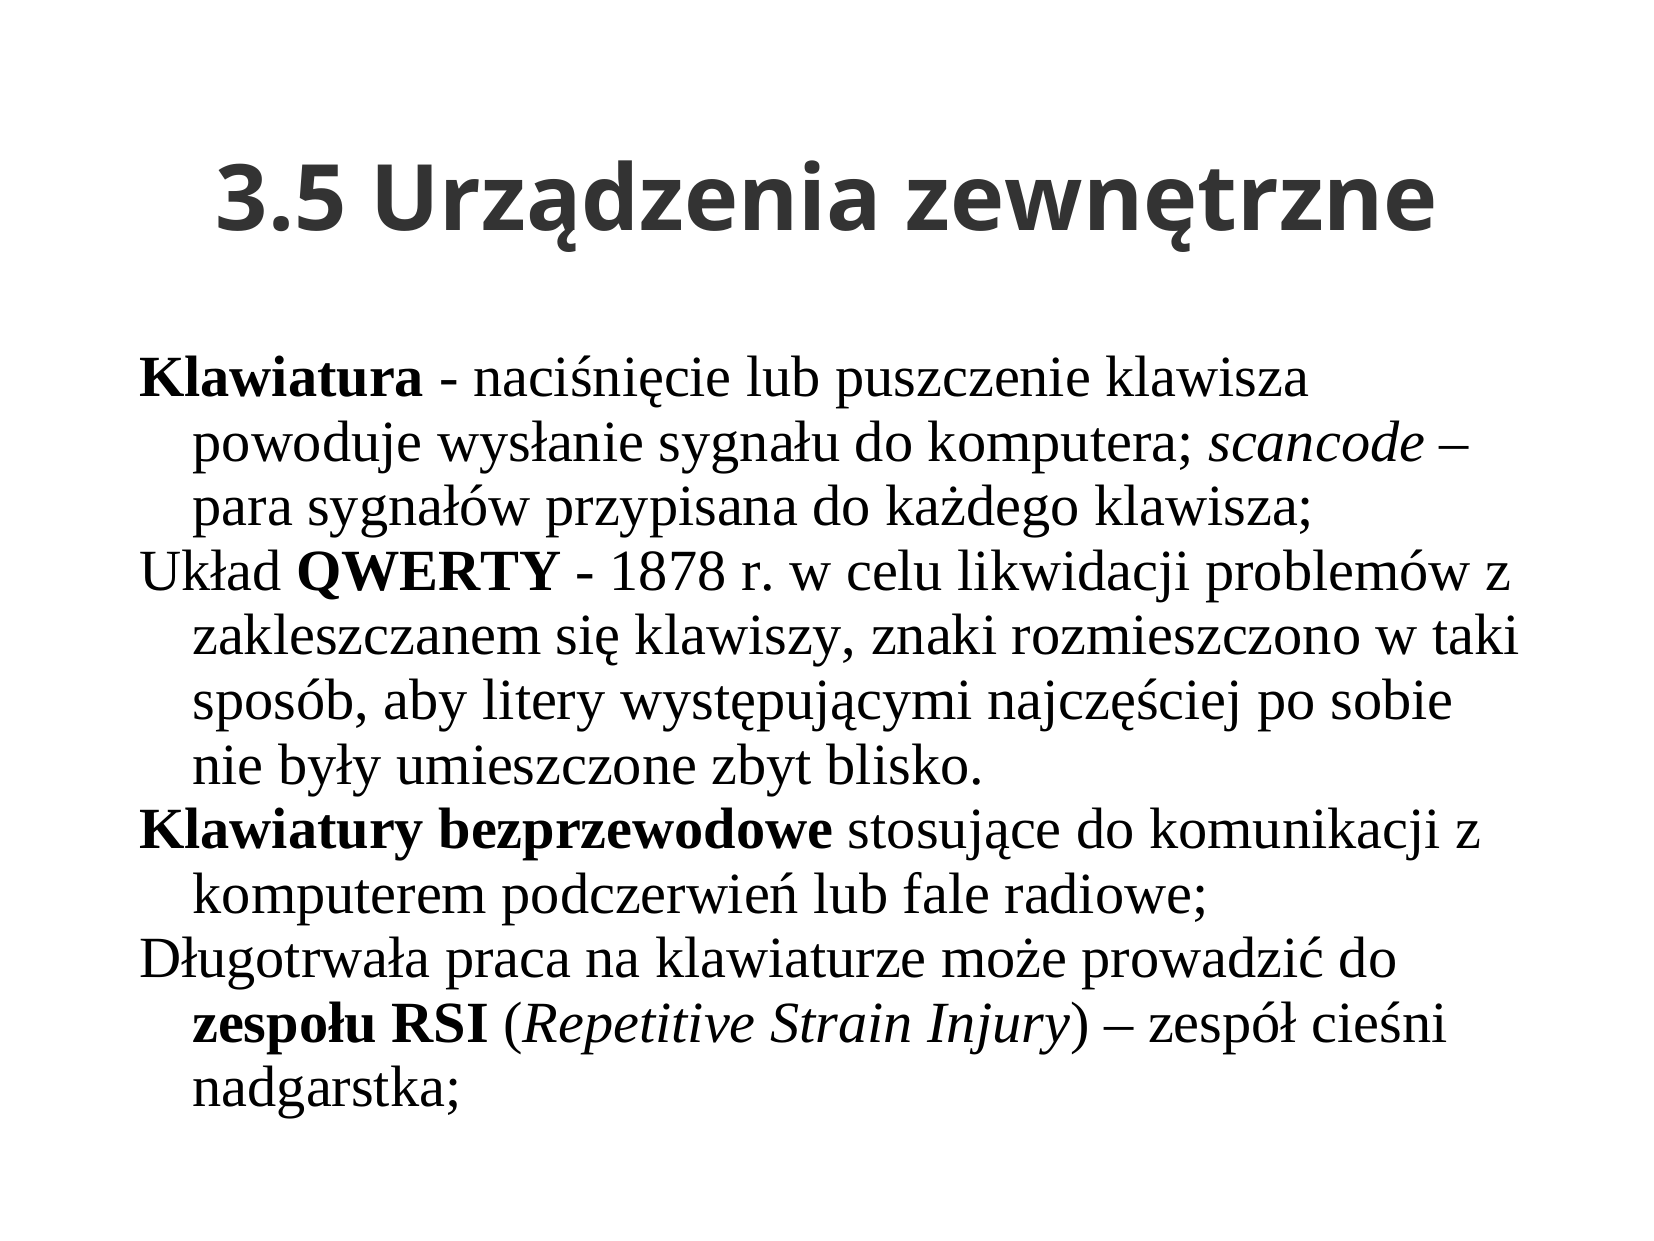

# 3.5 Urządzenia zewnętrzne
Klawiatura - naciśnięcie lub puszczenie klawisza powoduje wysłanie sygnału do komputera; scancode – para sygnałów przypisana do każdego klawisza;
Układ QWERTY - 1878 r. w celu likwidacji problemów z zakleszczanem się klawiszy, znaki rozmieszczono w taki sposób, aby litery występującymi najczęściej po sobie nie były umieszczone zbyt blisko.
Klawiatury bezprzewodowe stosujące do komunikacji z komputerem podczerwień lub fale radiowe;
Długotrwała praca na klawiaturze może prowadzić do zespołu RSI (Repetitive Strain Injury) – zespół cieśni nadgarstka;